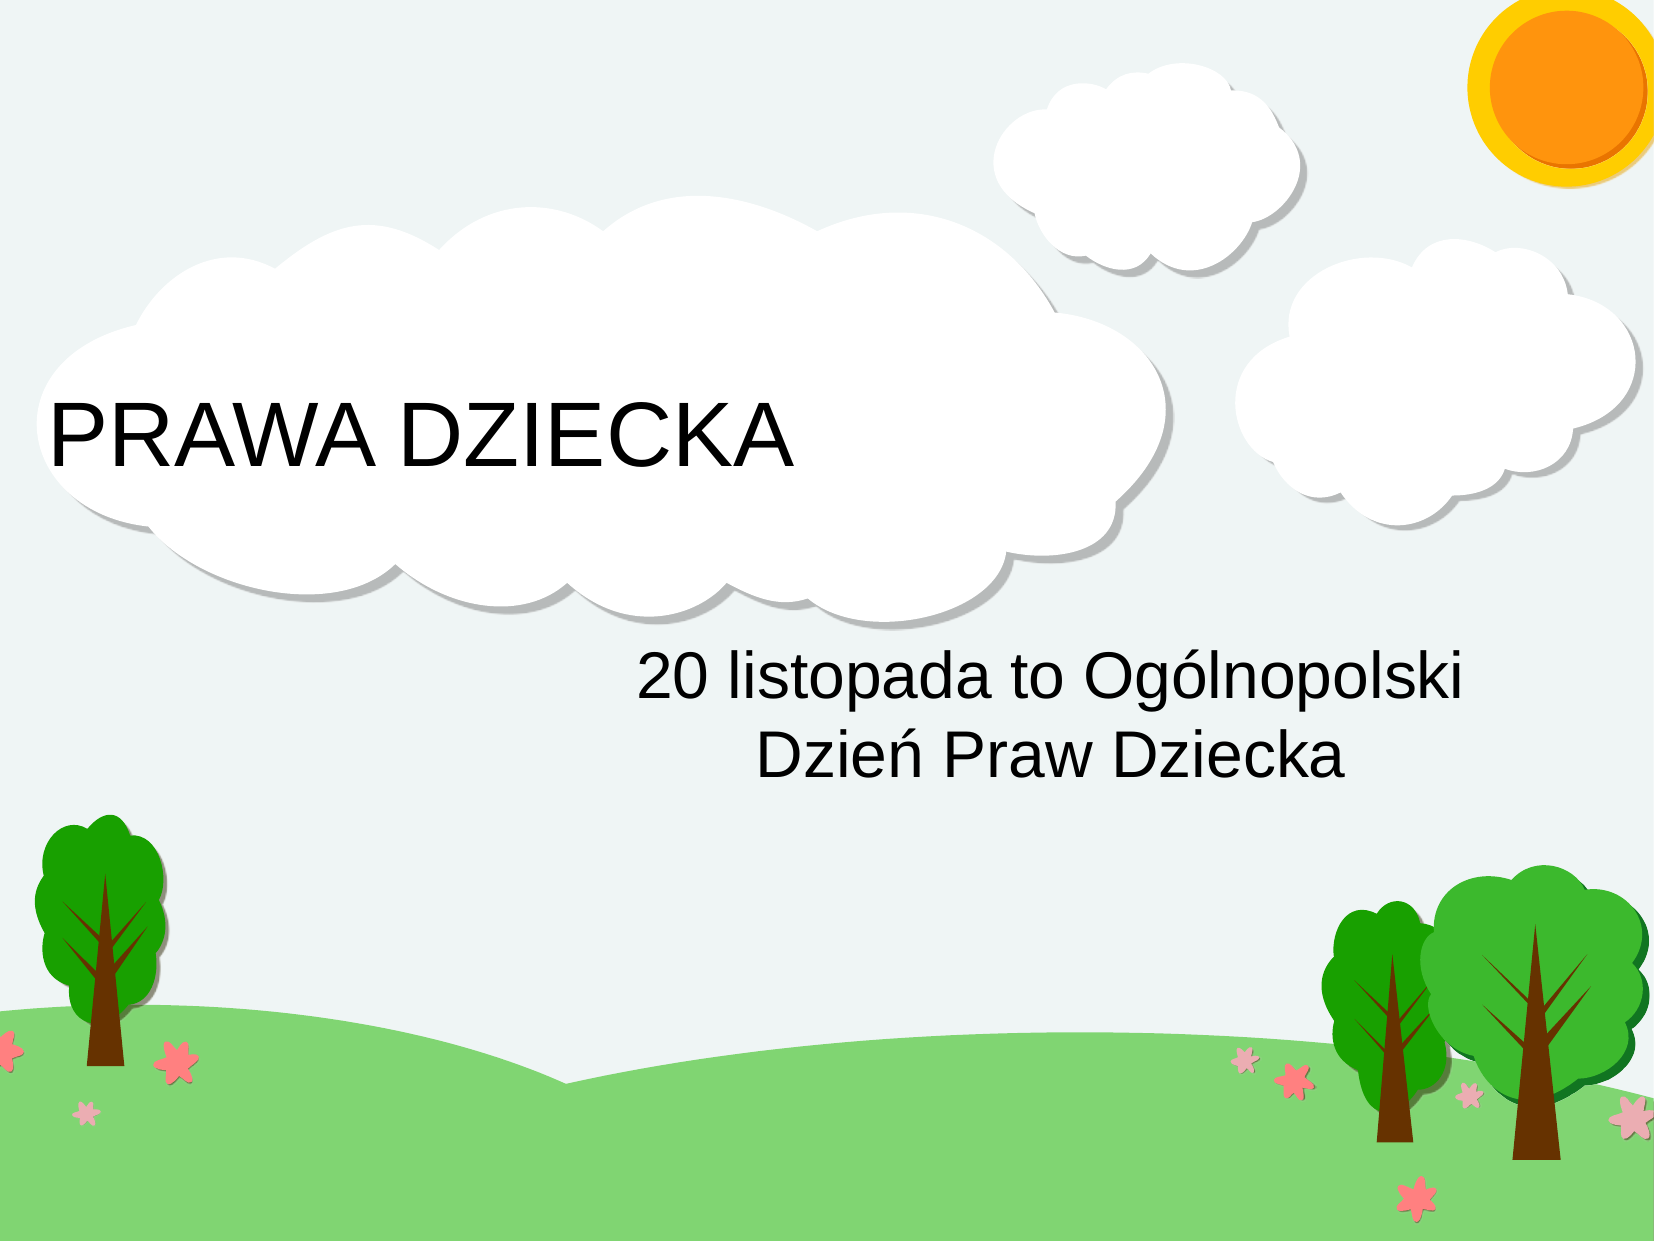

# PRAWA DZIECKA
20 listopada to Ogólnopolski Dzień Praw Dziecka